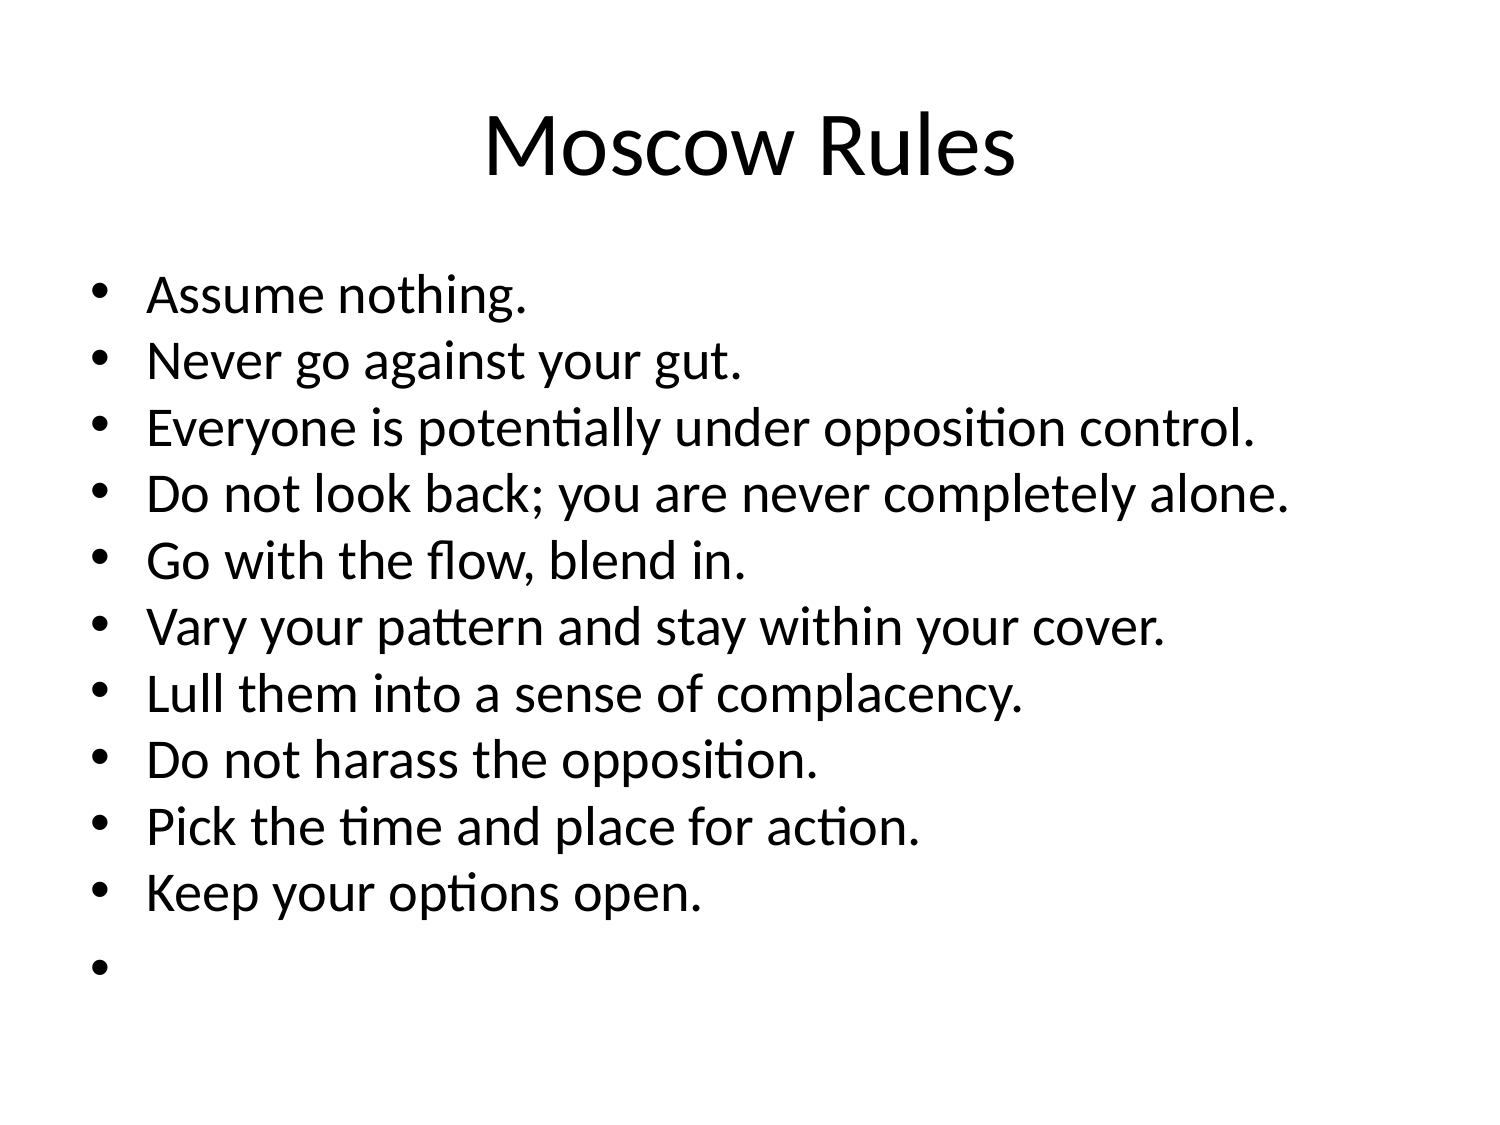

# Moscow Rules
Assume nothing.
Never go against your gut.
Everyone is potentially under opposition control.
Do not look back; you are never completely alone.
Go with the flow, blend in.
Vary your pattern and stay within your cover.
Lull them into a sense of complacency.
Do not harass the opposition.
Pick the time and place for action.
Keep your options open.